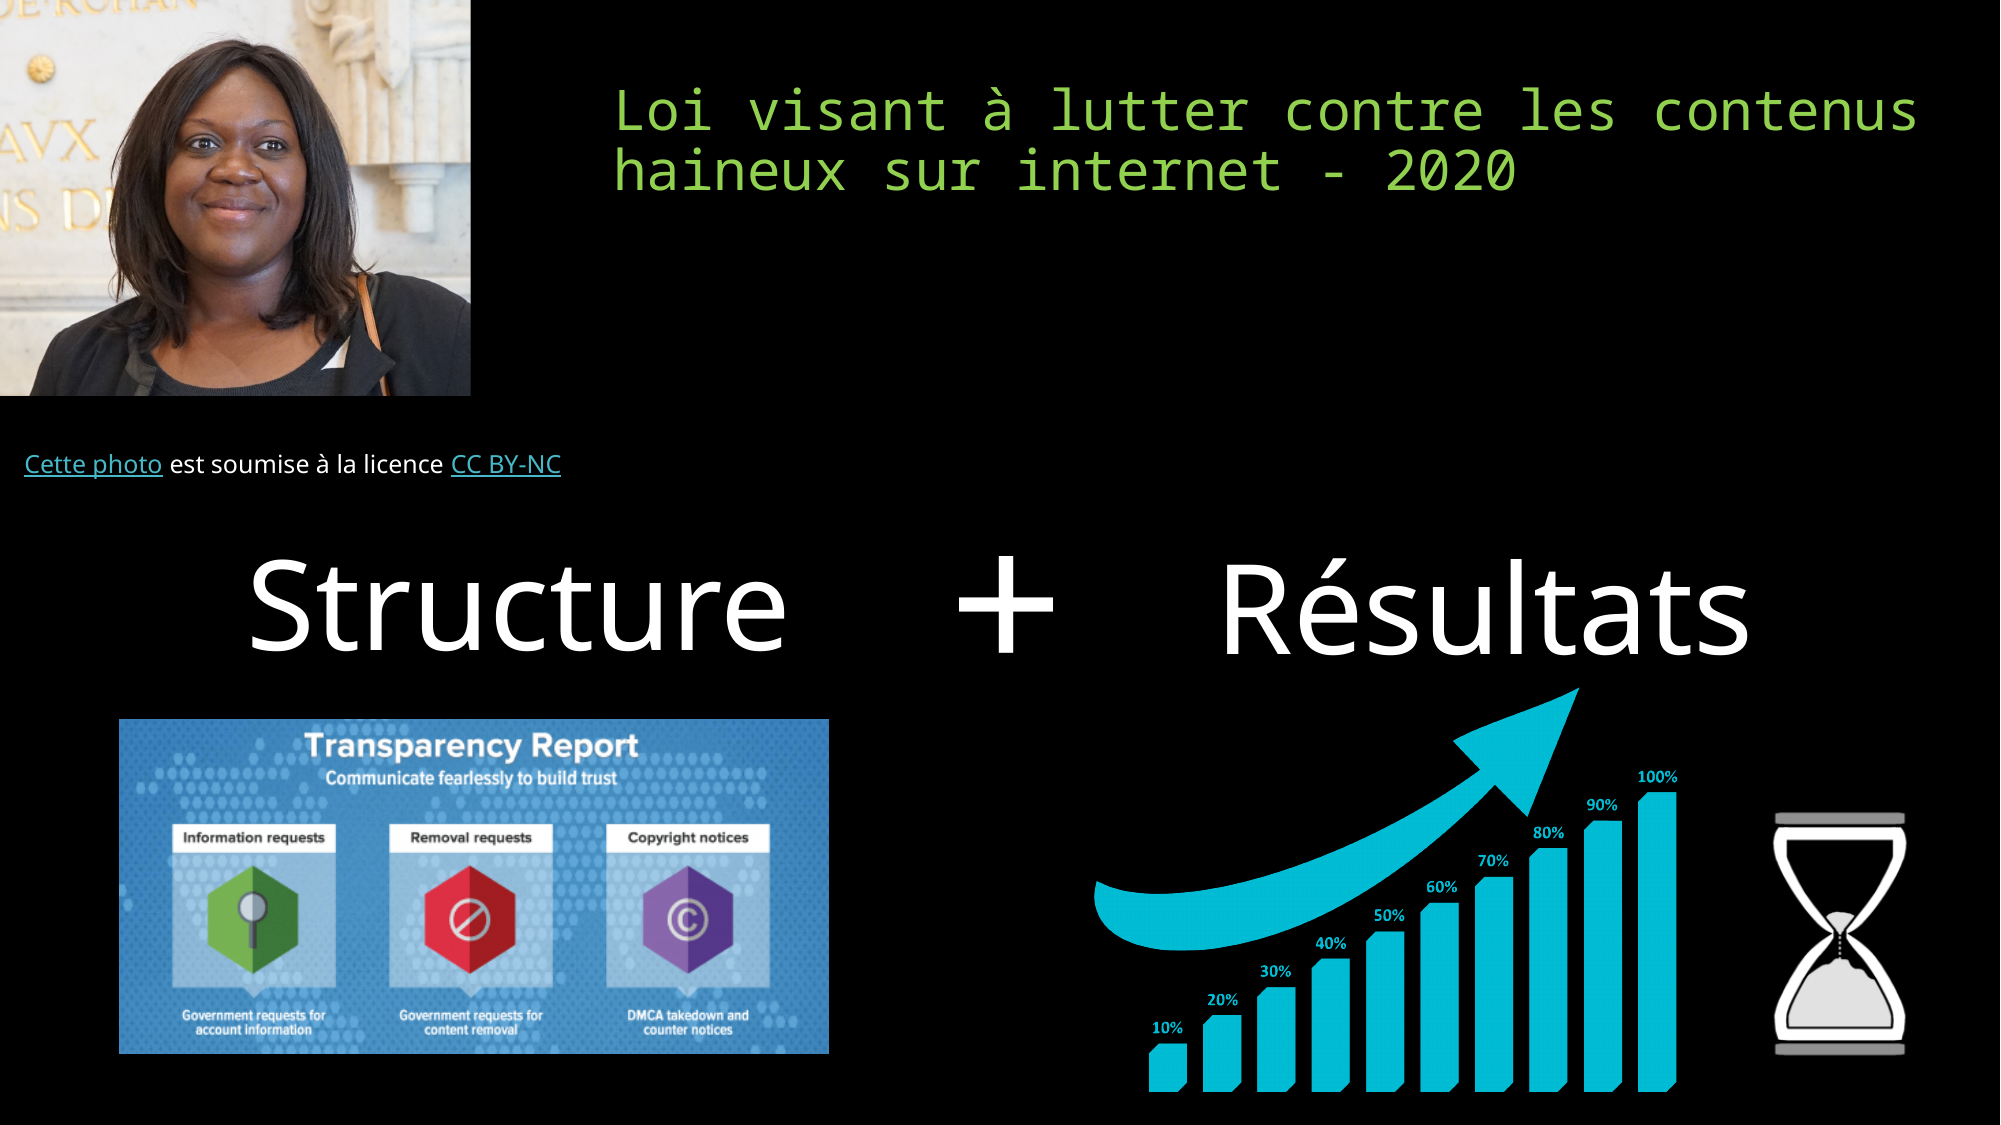

# Loi visant à lutter contre les contenus haineux sur internet - 2020
Cette photo est soumise à la licence CC BY-NC
+
Structures
Résultats
Cette photo par Auteur inconnu est soumise à la licence CC BY-SA
Cette photo par Auteur inconnu est soumise à la licence CC BY-NC